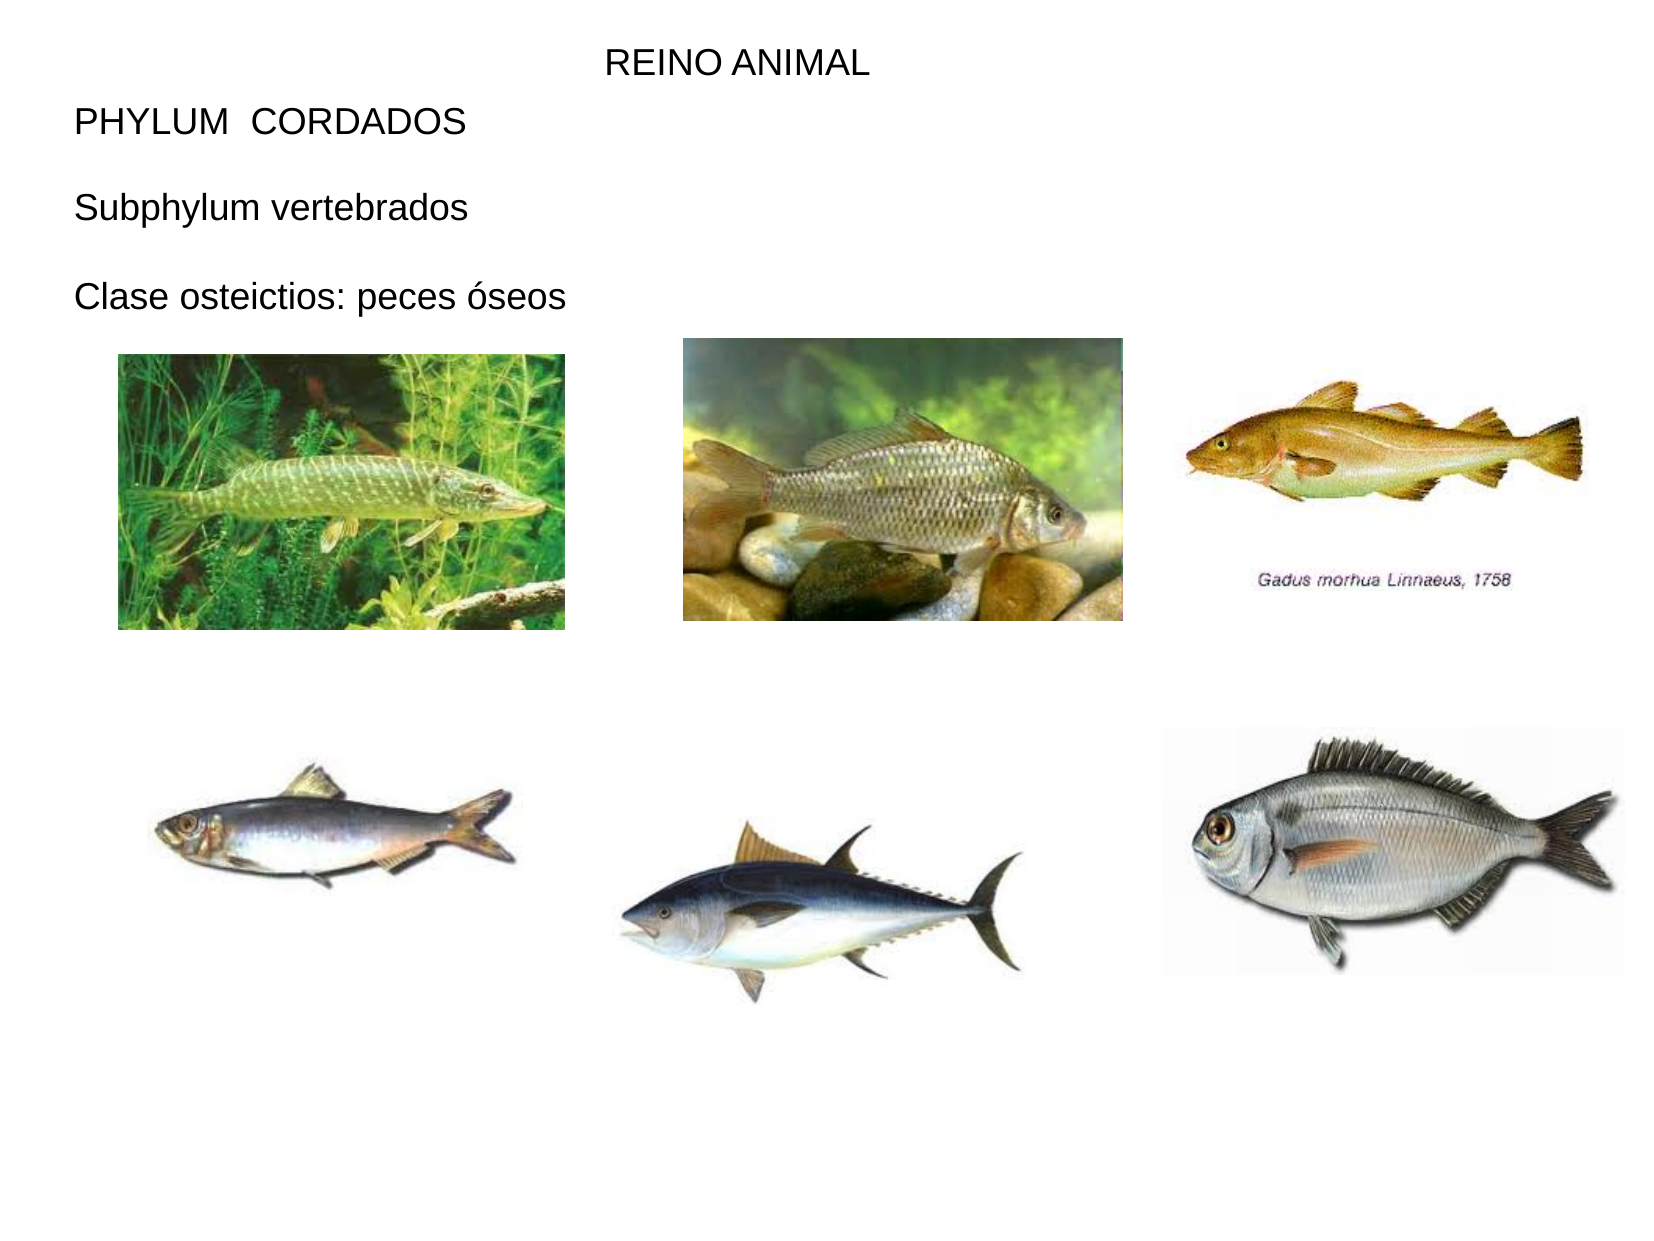

REINO ANIMAL
PHYLUM CORDADOS
Subphylum vertebrados
Clase osteictios: peces óseos